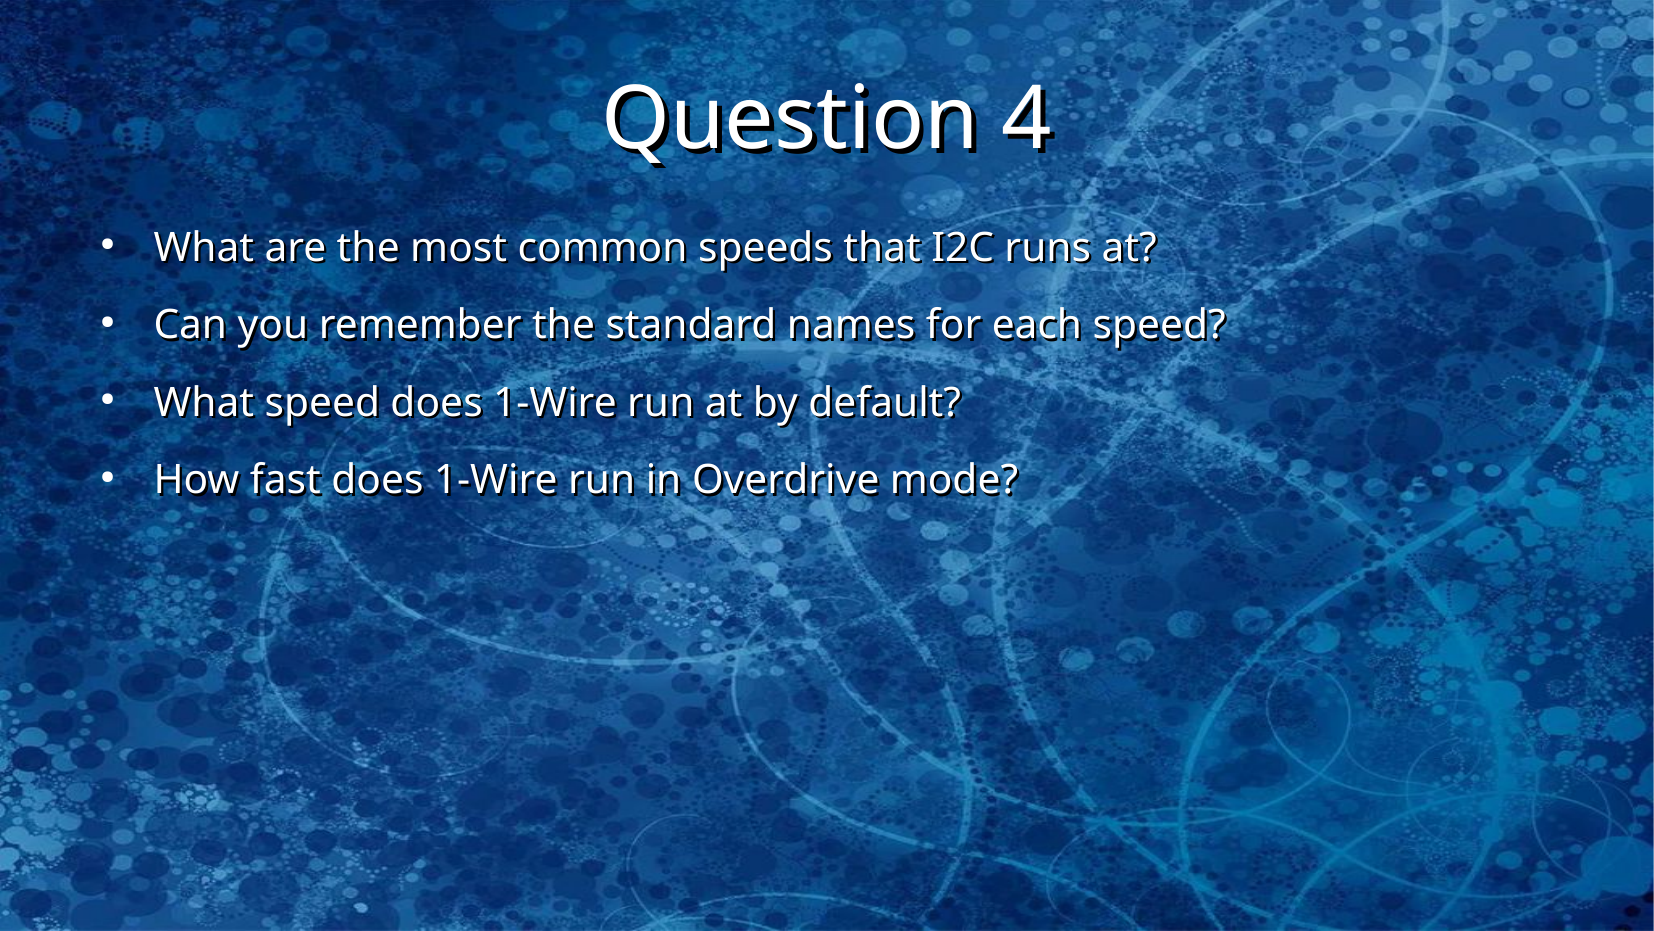

# Question 4
What are the most common speeds that I2C runs at?
Can you remember the standard names for each speed?
What speed does 1-Wire run at by default?
How fast does 1-Wire run in Overdrive mode?